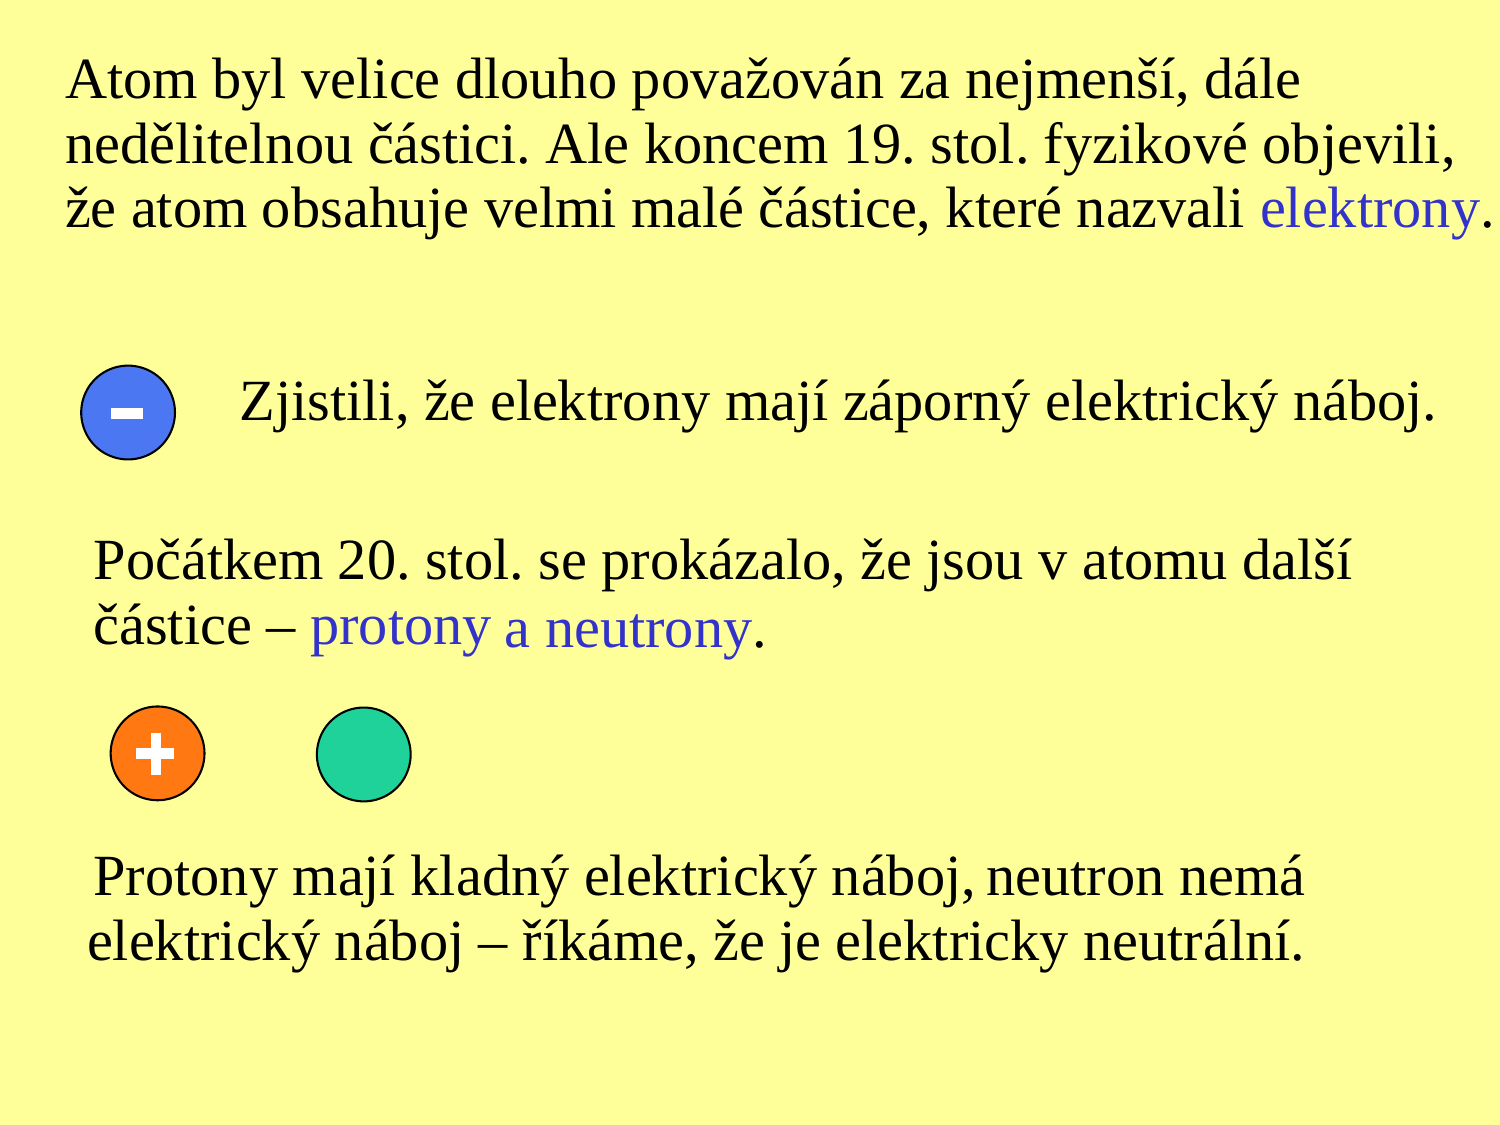

Atom byl velice dlouho považován za nejmenší, dále
nedělitelnou částici. Ale koncem 19. stol. fyzikové objevili,
že atom obsahuje velmi malé částice, které nazvali elektrony.
Zjistili, že elektrony mají záporný elektrický náboj.
Počátkem 20. stol. se prokázalo, že jsou v atomu další
částice – protony
a neutrony.
 neutron nemá
 elektrický náboj – říkáme, že je elektricky neutrální.
Protony mají kladný elektrický náboj,